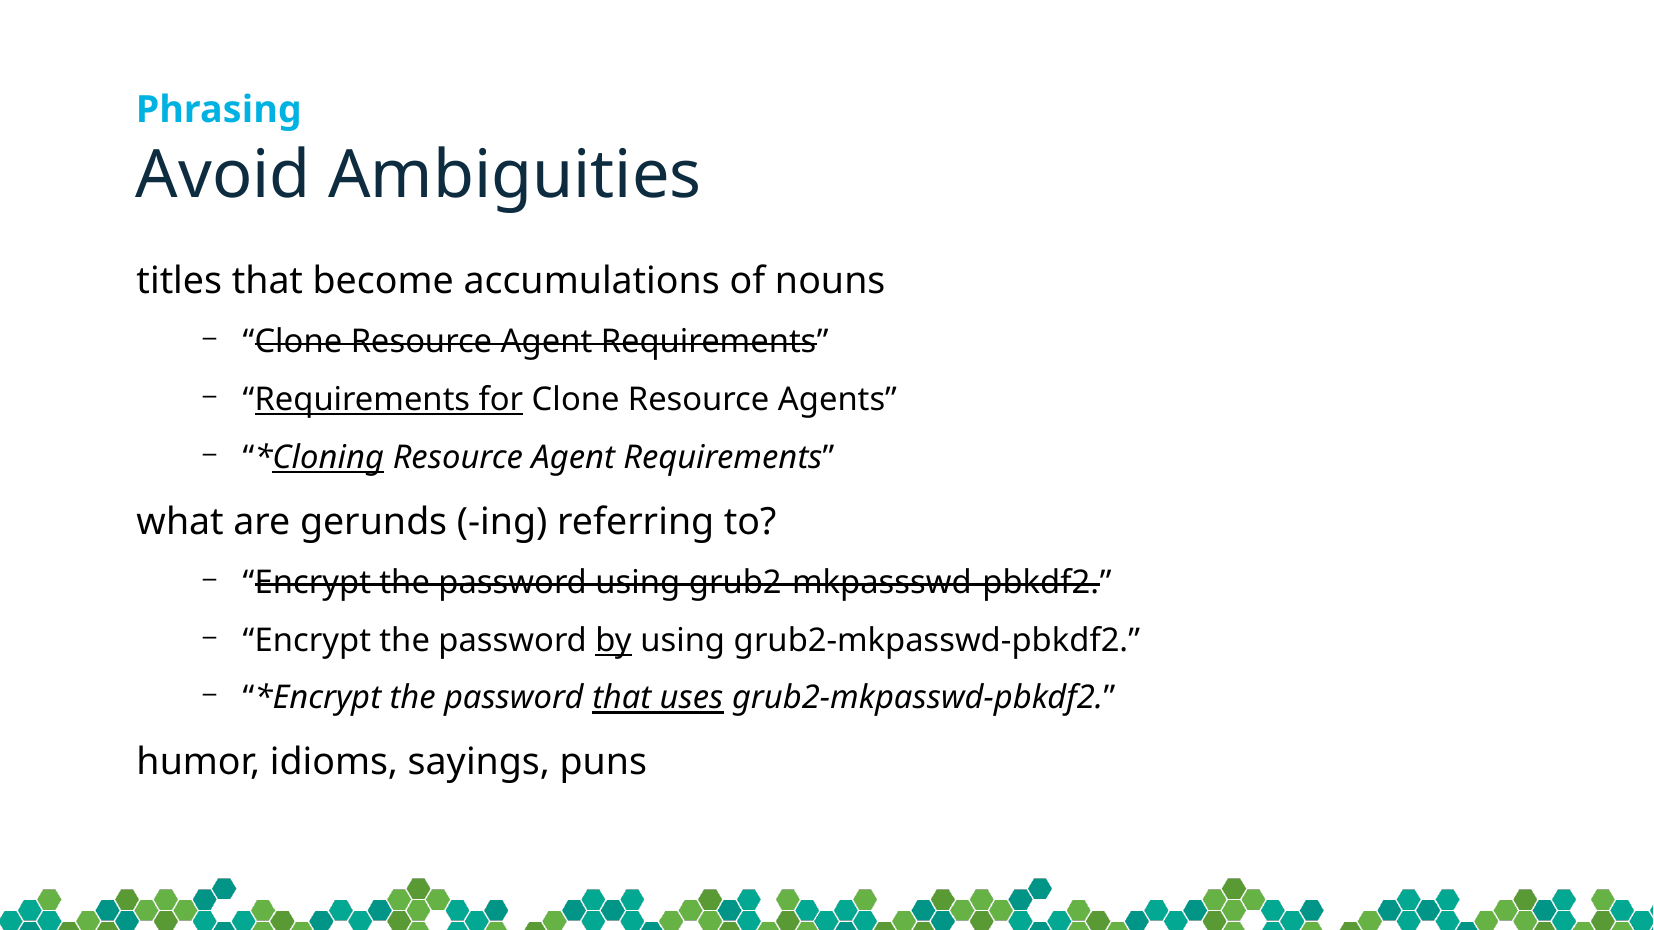

# Phrasing Avoid Ambiguities
titles that become accumulations of nouns
“Clone Resource Agent Requirements”
“Requirements for Clone Resource Agents”
“*Cloning Resource Agent Requirements”
what are gerunds (-ing) referring to?
“Encrypt the password using grub2-mkpassswd-pbkdf2.”
“Encrypt the password by using grub2-mkpasswd-pbkdf2.”
“*Encrypt the password that uses grub2-mkpasswd-pbkdf2.”
humor, idioms, sayings, puns